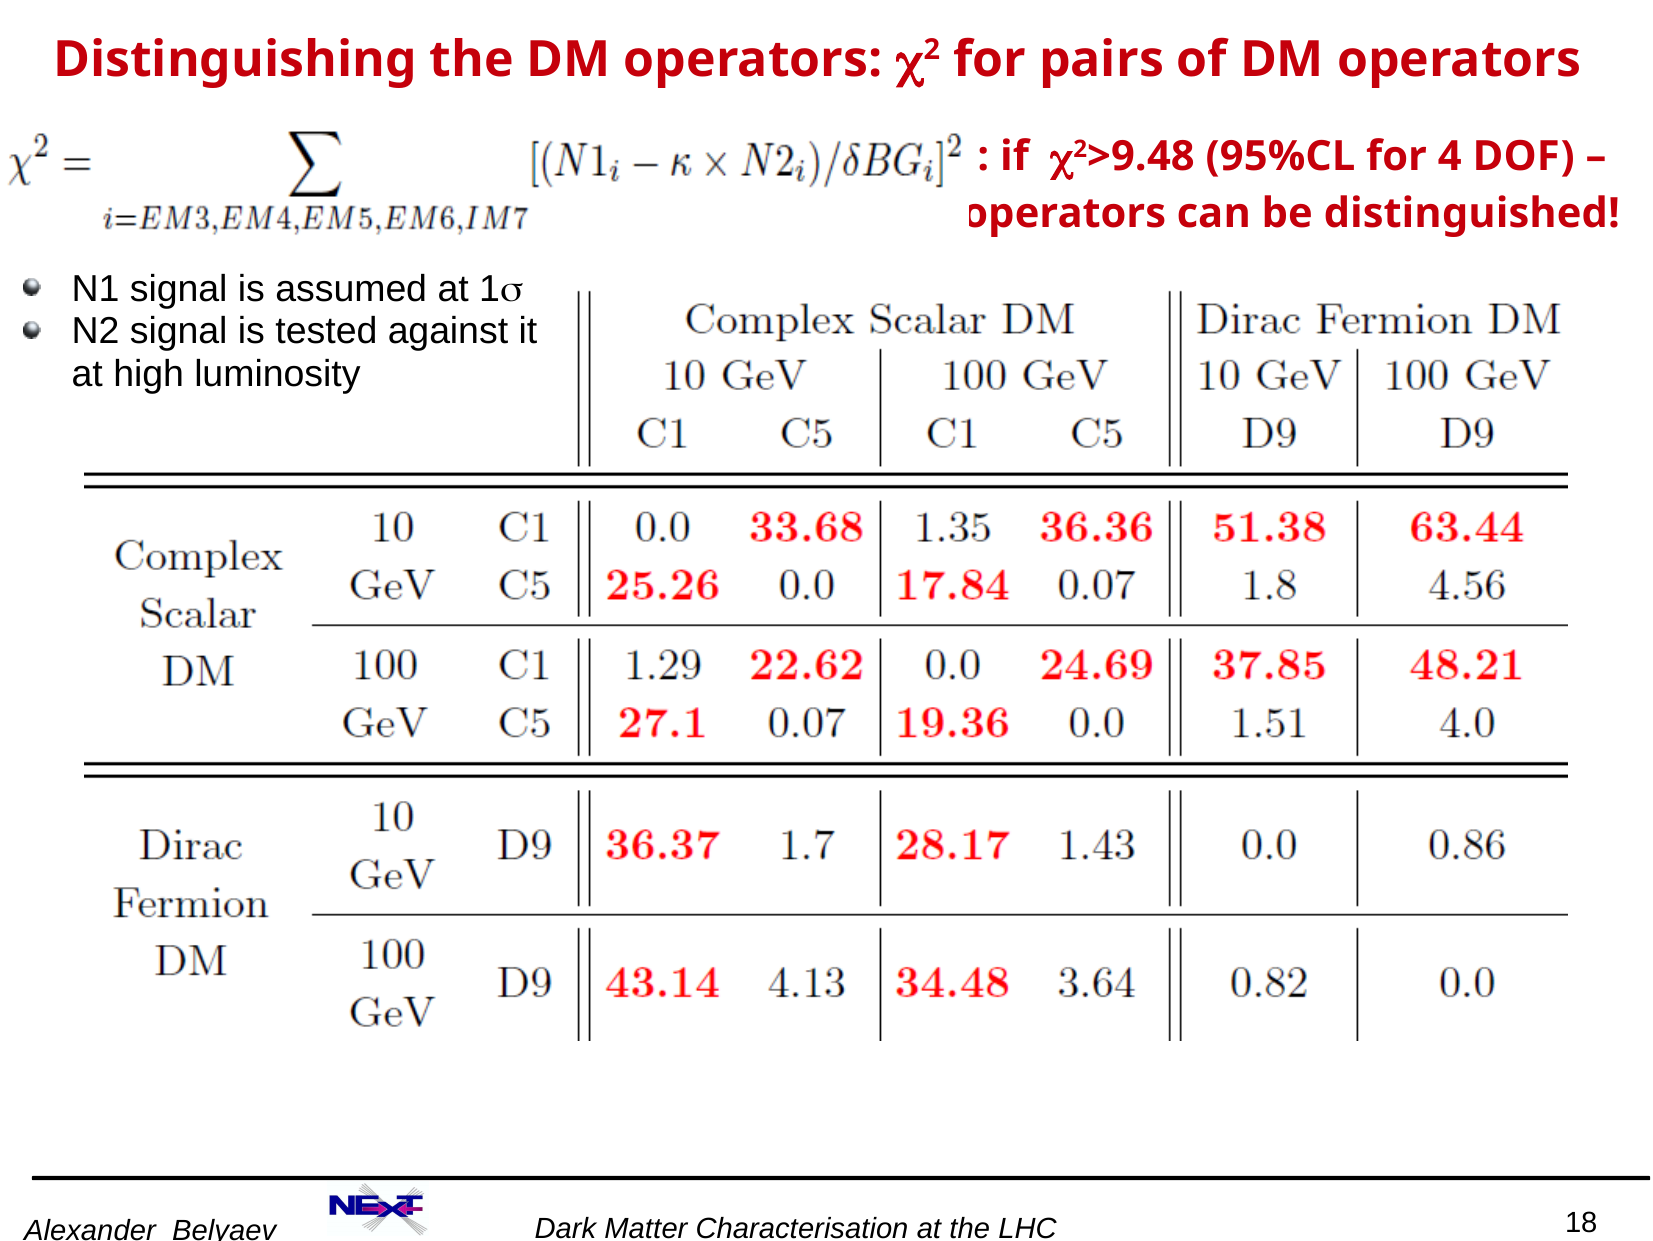

# Distinguishing the DM operators: c2 for pairs of DM operators
: if c2>9.48 (95%CL for 4 DOF) – operators can be distinguished!
N1 signal is assumed at 1s
N2 signal is tested against it
at high luminosity